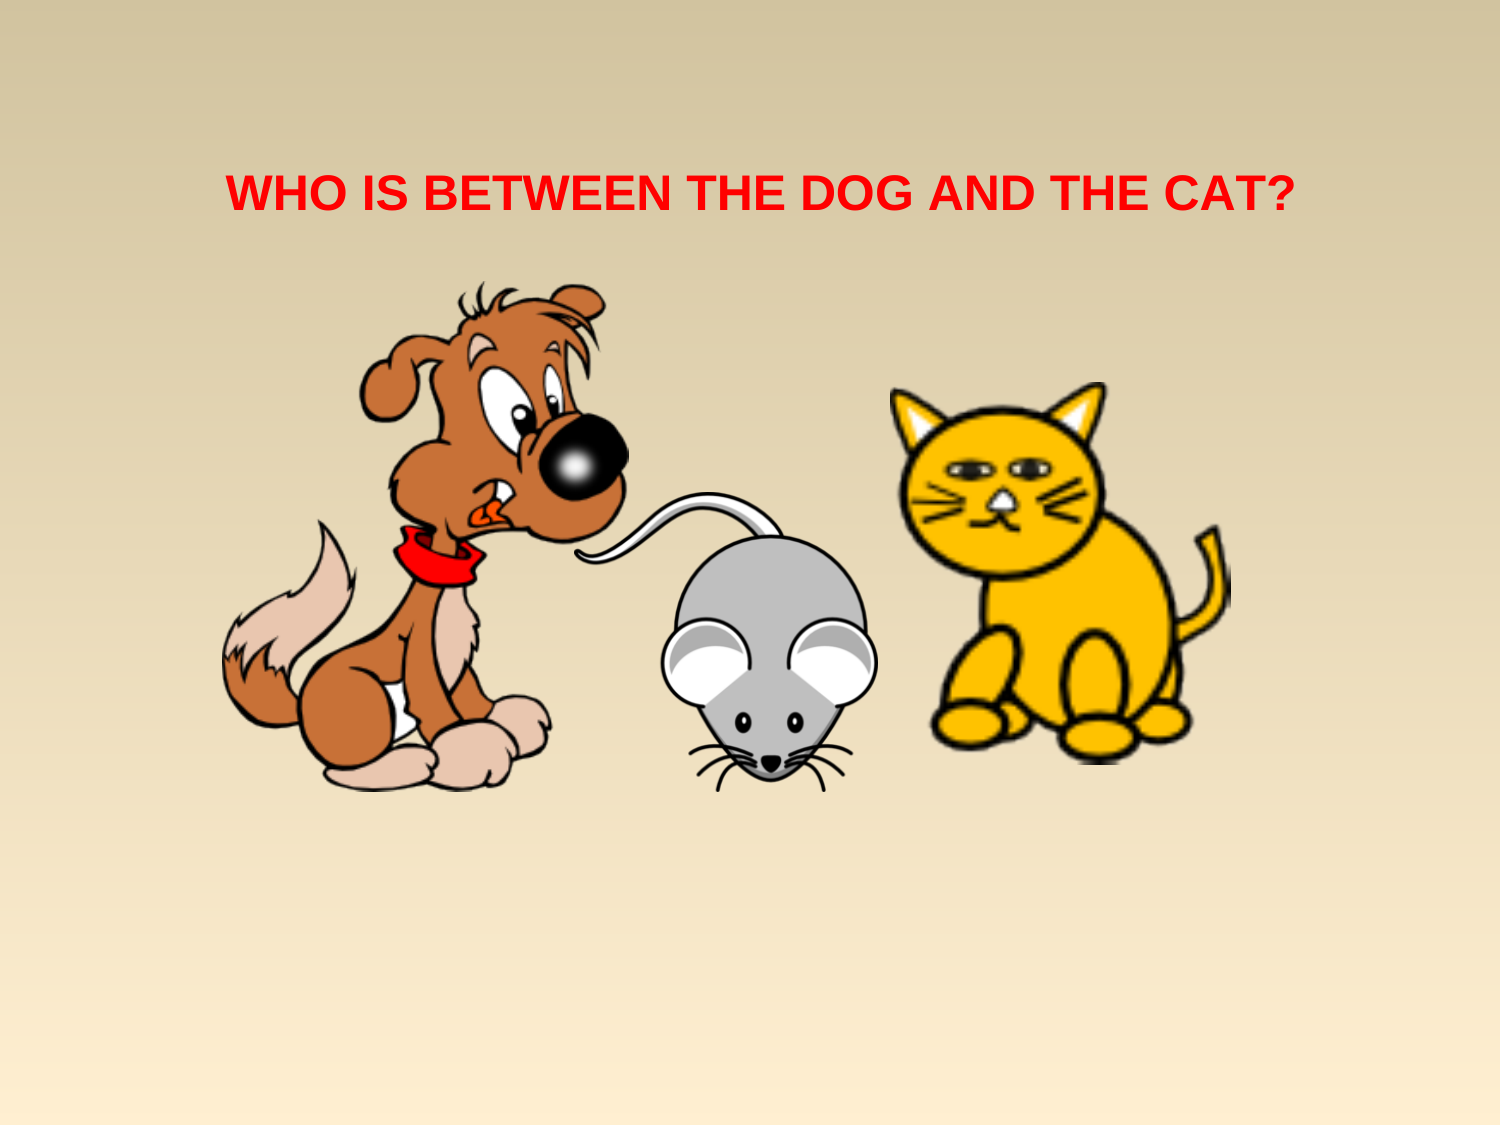

WHO IS BETWEEN THE DOG AND THE CAT?